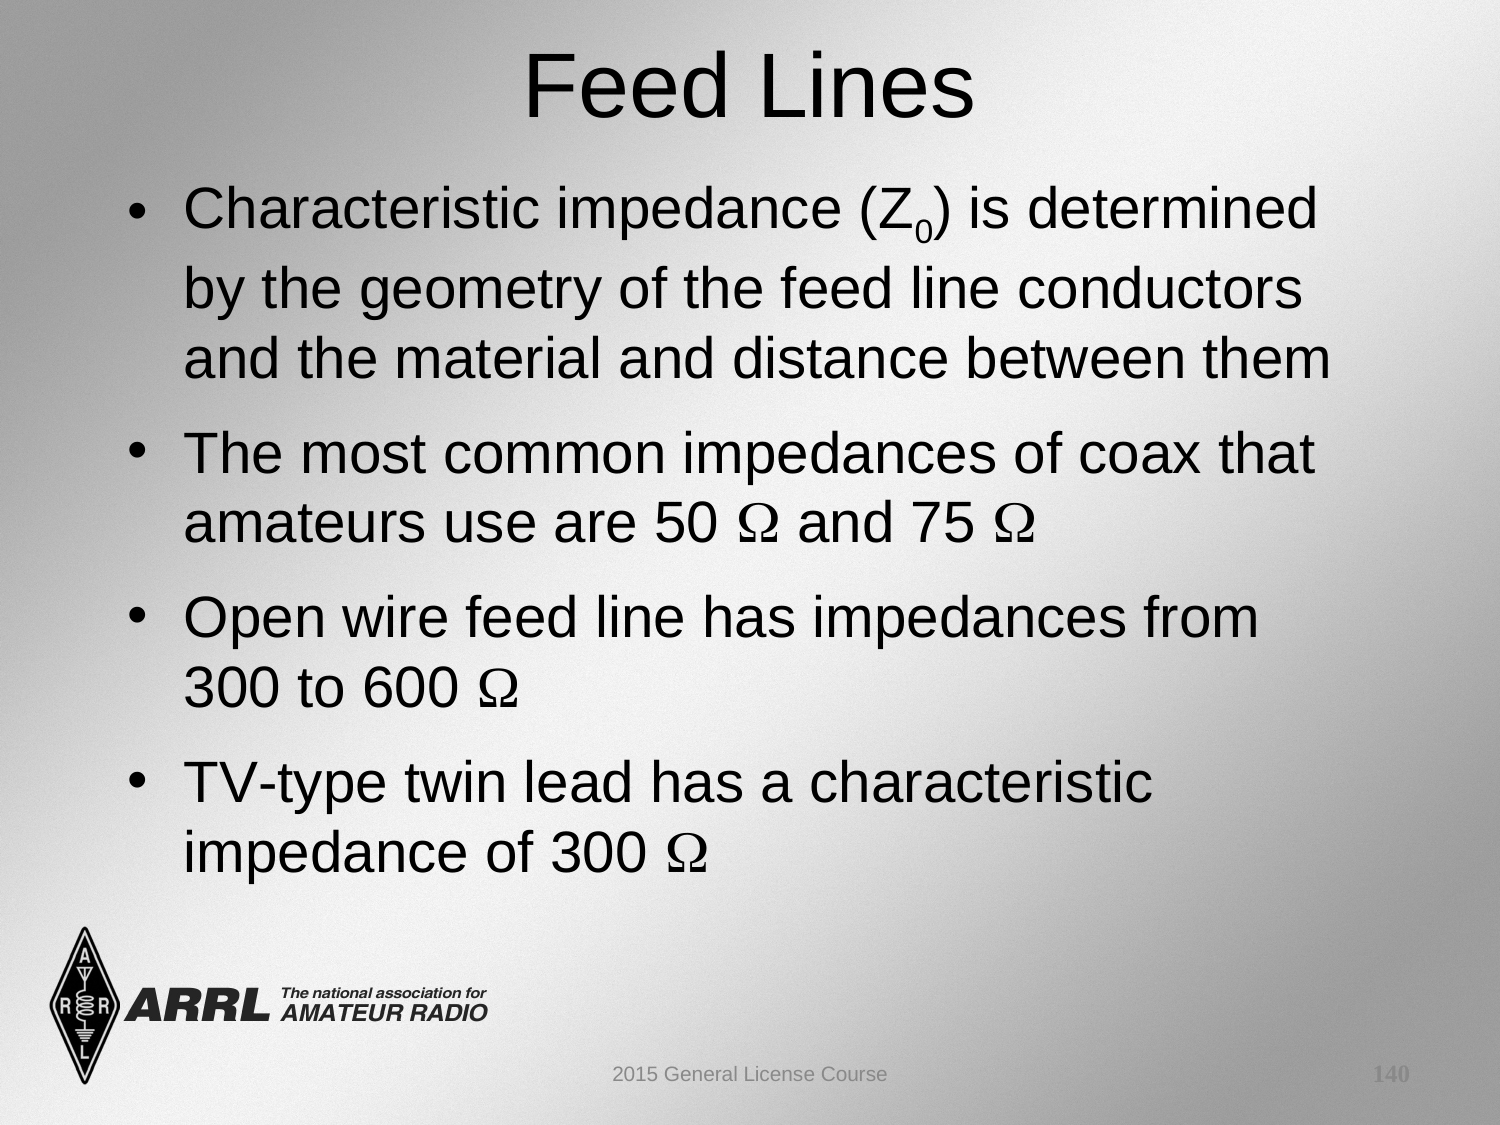

Feed Lines
Characteristic impedance (Z0) is determined by the geometry of the feed line conductors and the material and distance between them
The most common impedances of coax that amateurs use are 50  and 75 
Open wire feed line has impedances from 300 to 600 Ω
TV-type twin lead has a characteristic impedance of 300 
2015 General License Course